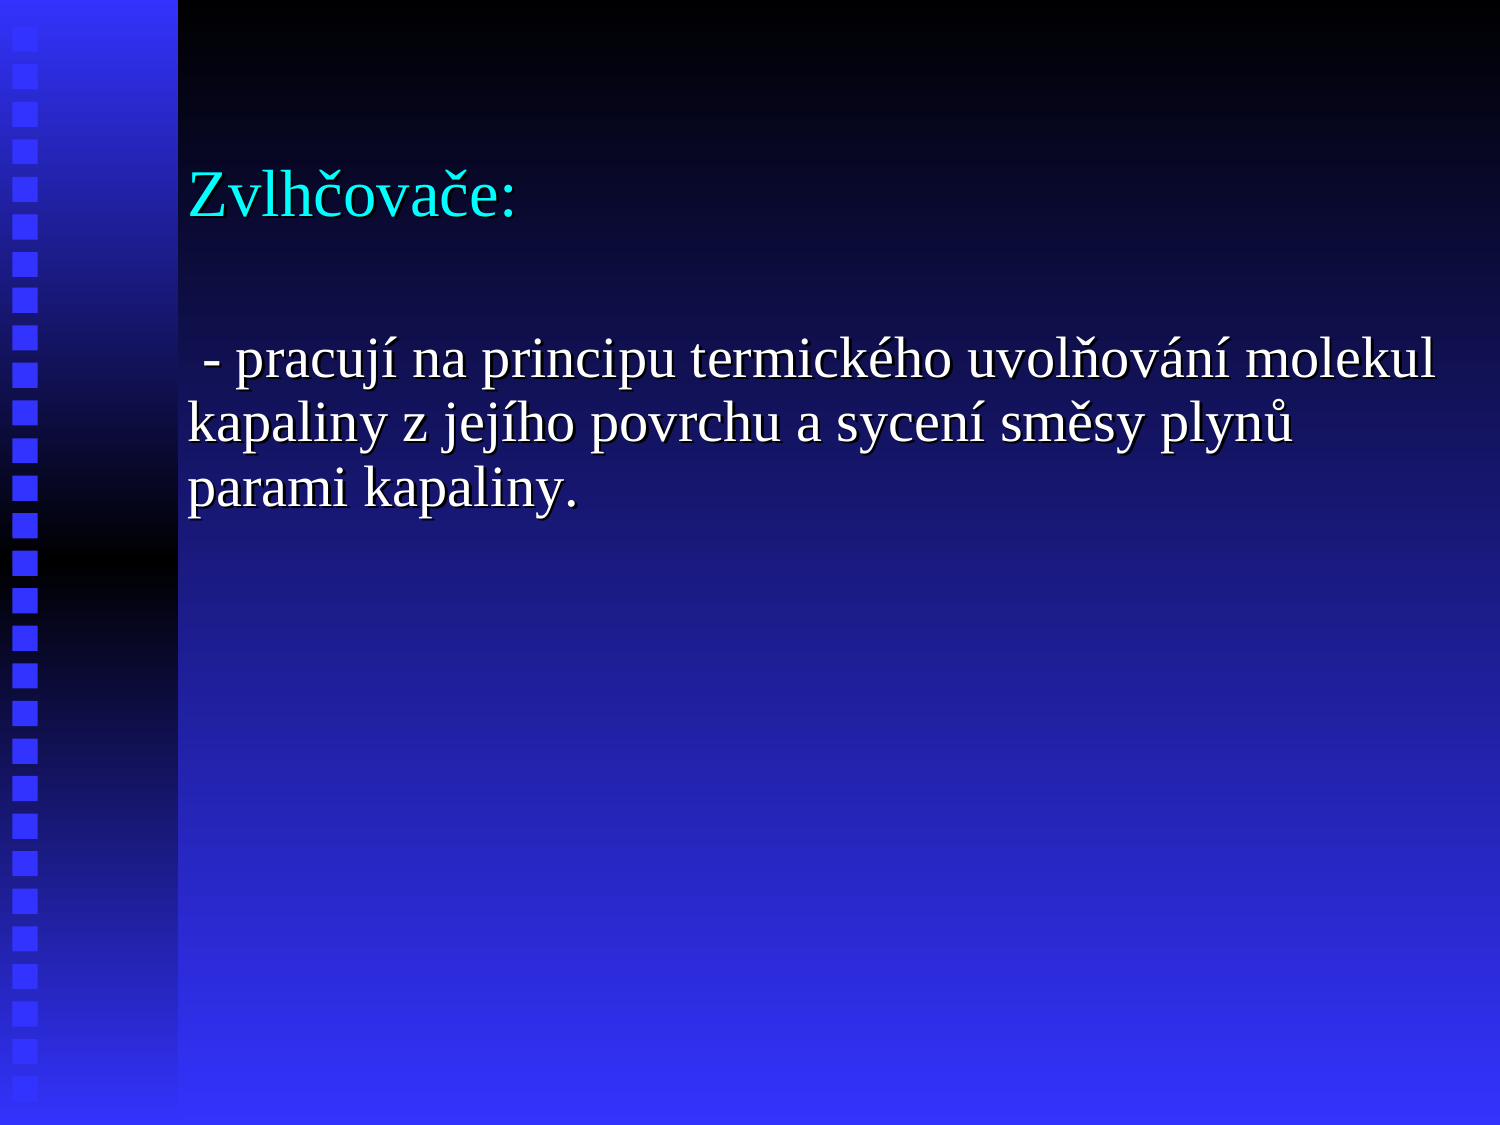

# Zvlhčovače:
 - pracují na principu termického uvolňování molekul kapaliny z jejího povrchu a sycení směsy plynů parami kapaliny.